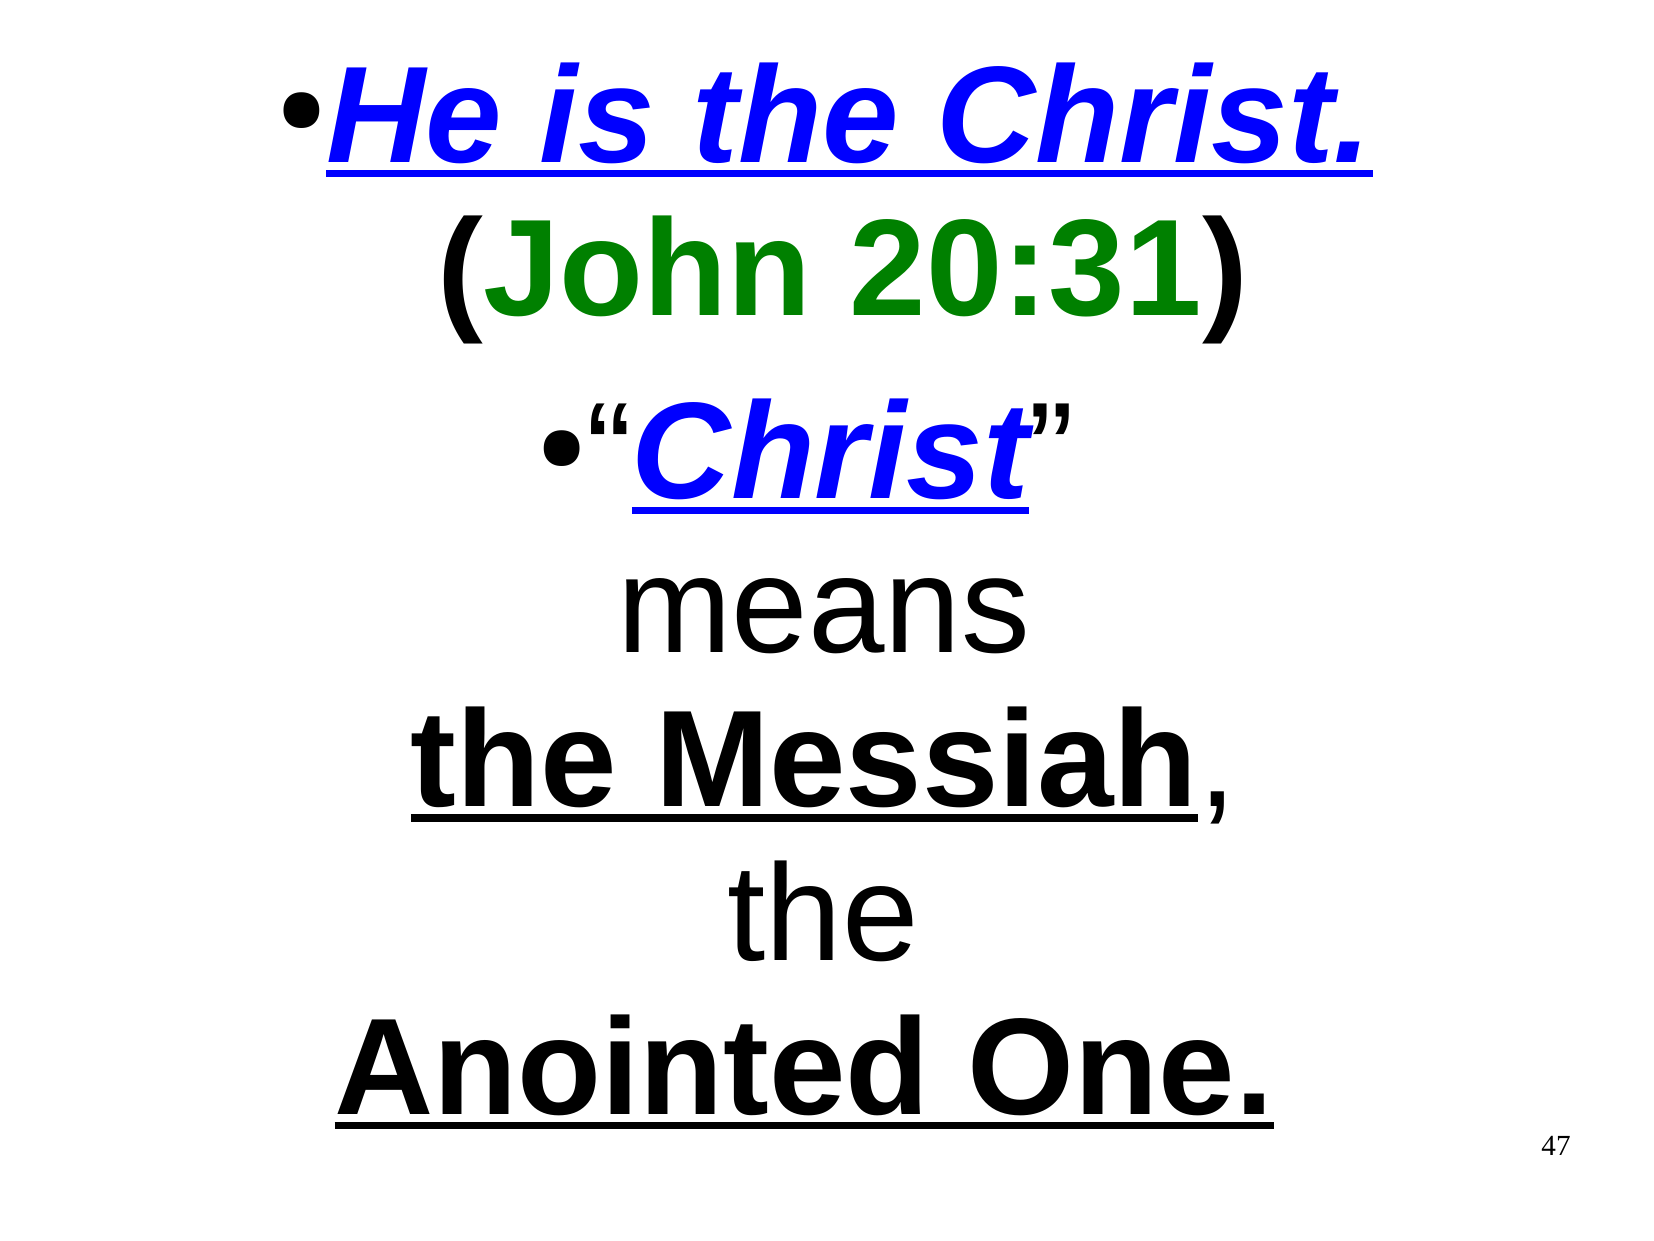

# He is the Christ. (John 20:31)
“Christ”
means
the Messiah,
the
Anointed One.
47